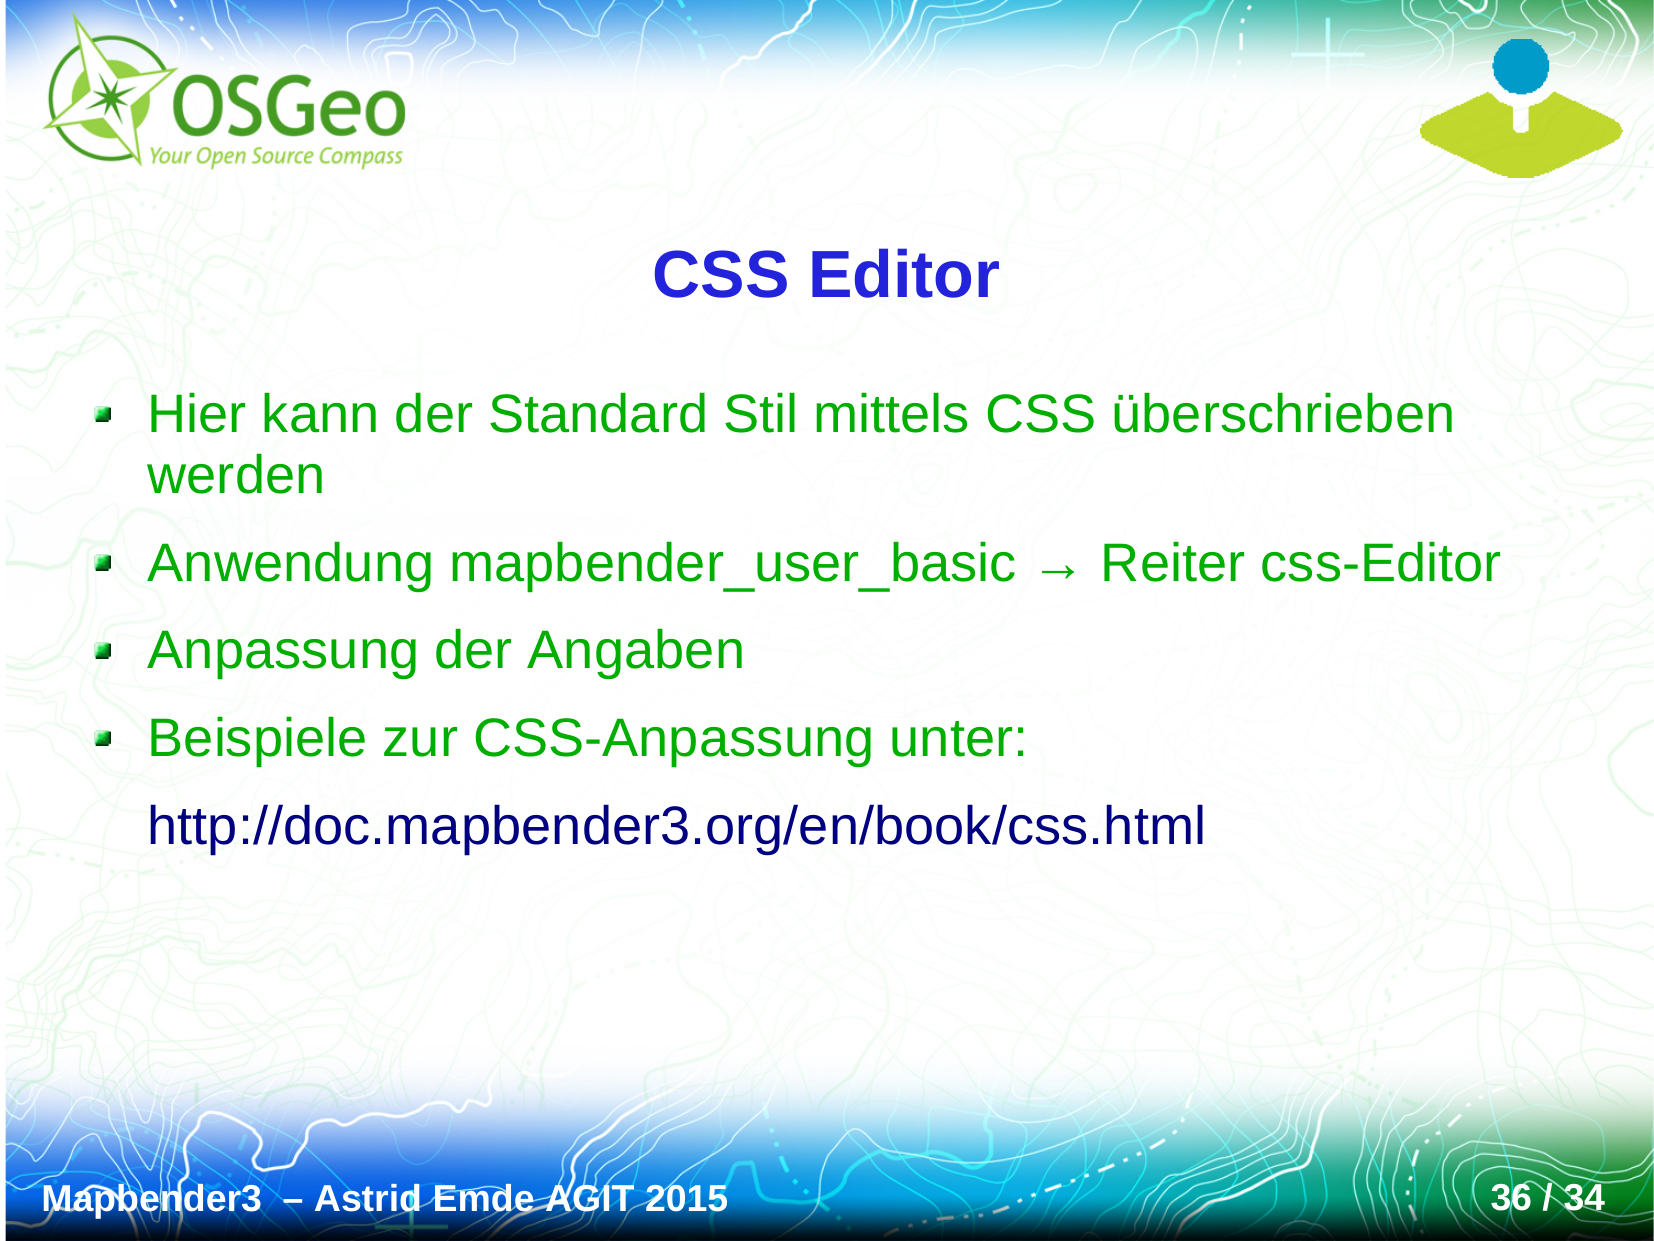

# CSS Editor
Hier kann der Standard Stil mittels CSS überschrieben werden
Anwendung mapbender_user_basic → Reiter css-Editor
Anpassung der Angaben
Beispiele zur CSS-Anpassung unter:
http://doc.mapbender3.org/en/book/css.html